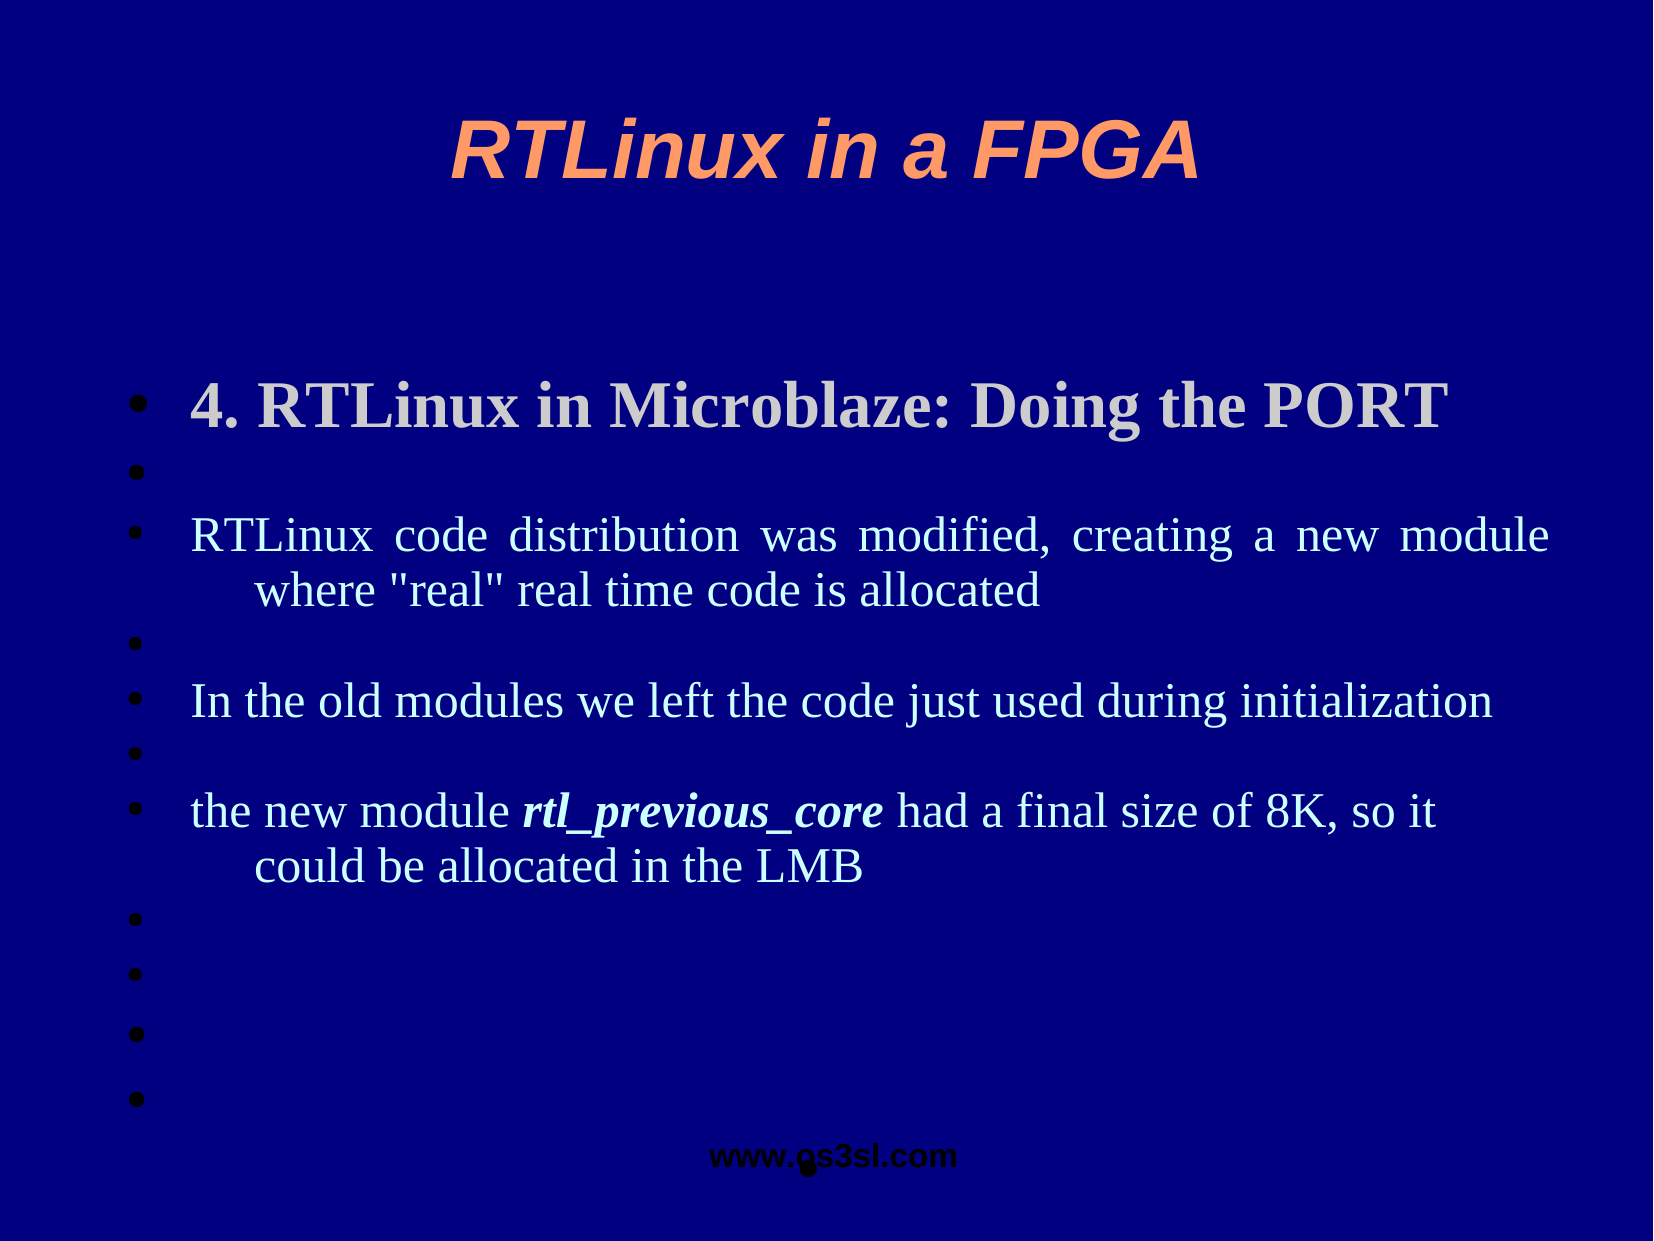

# RTLinux in a FPGA
4. RTLinux in Microblaze: Doing the PORT
RTLinux code distribution was modified, creating a new module where "real" real time code is allocated
In the old modules we left the code just used during initialization
the new module rtl_previous_core had a final size of 8K, so it could be allocated in the LMB
www.os3sl.com